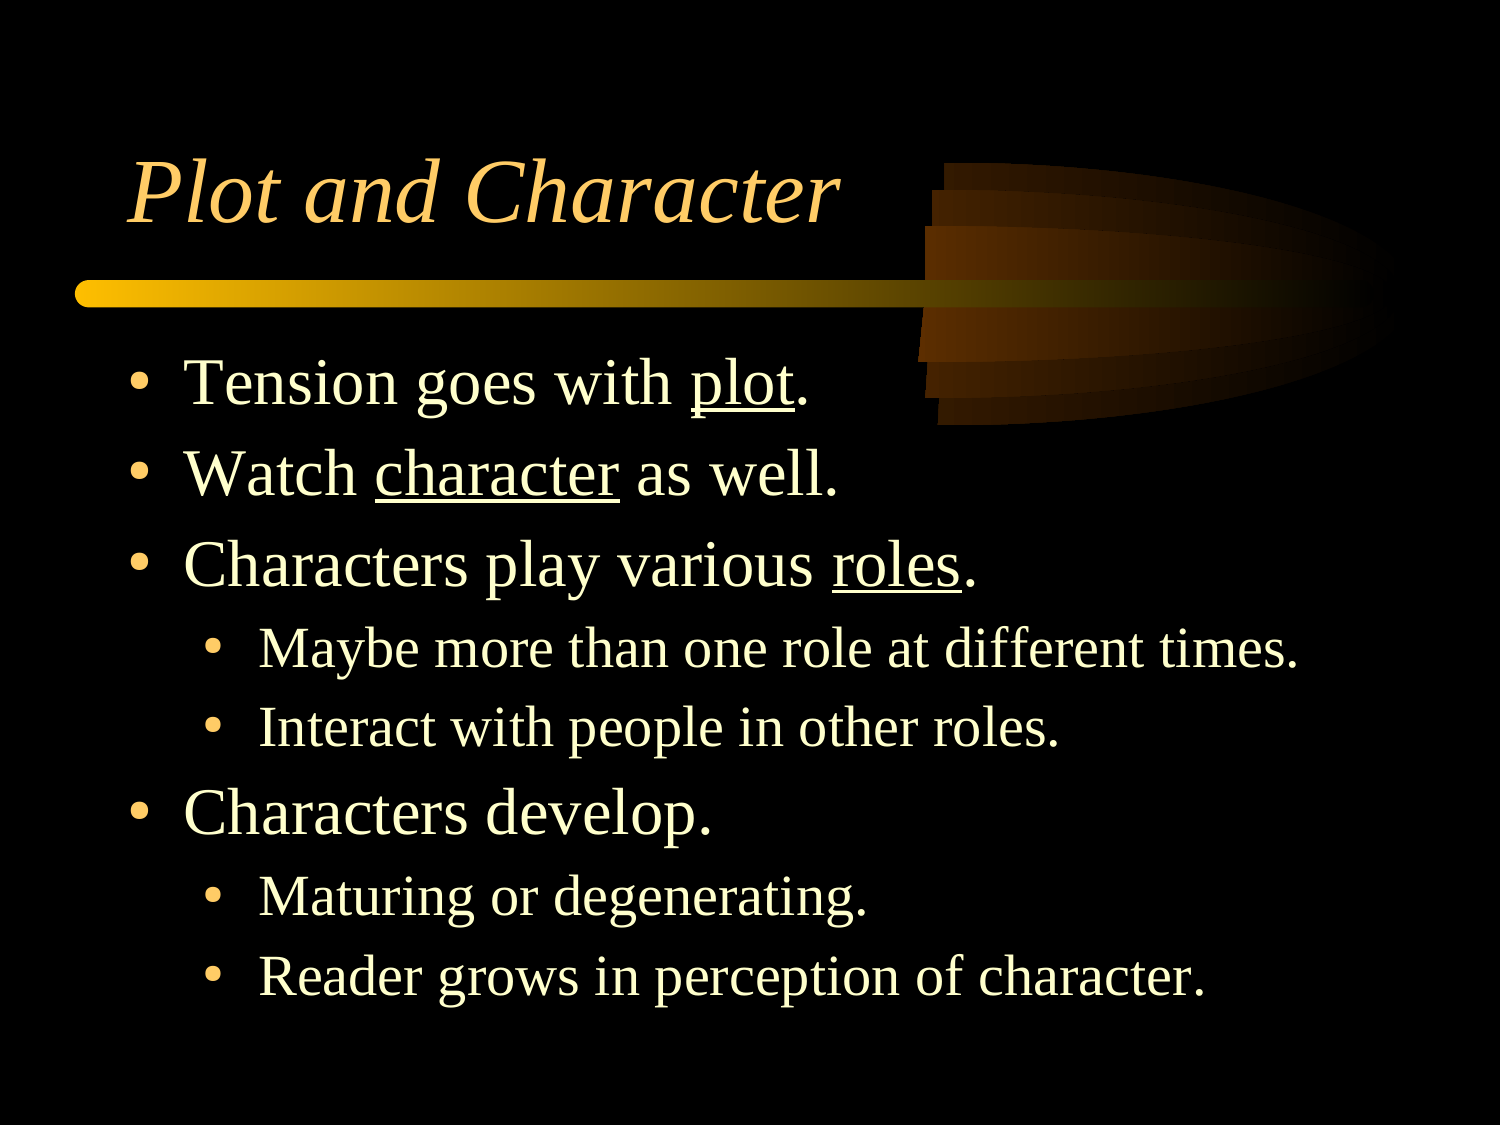

# Plot and Character
Tension goes with plot.
Watch character as well.
Characters play various roles.
Maybe more than one role at different times.
Interact with people in other roles.
Characters develop.
Maturing or degenerating.
Reader grows in perception of character.